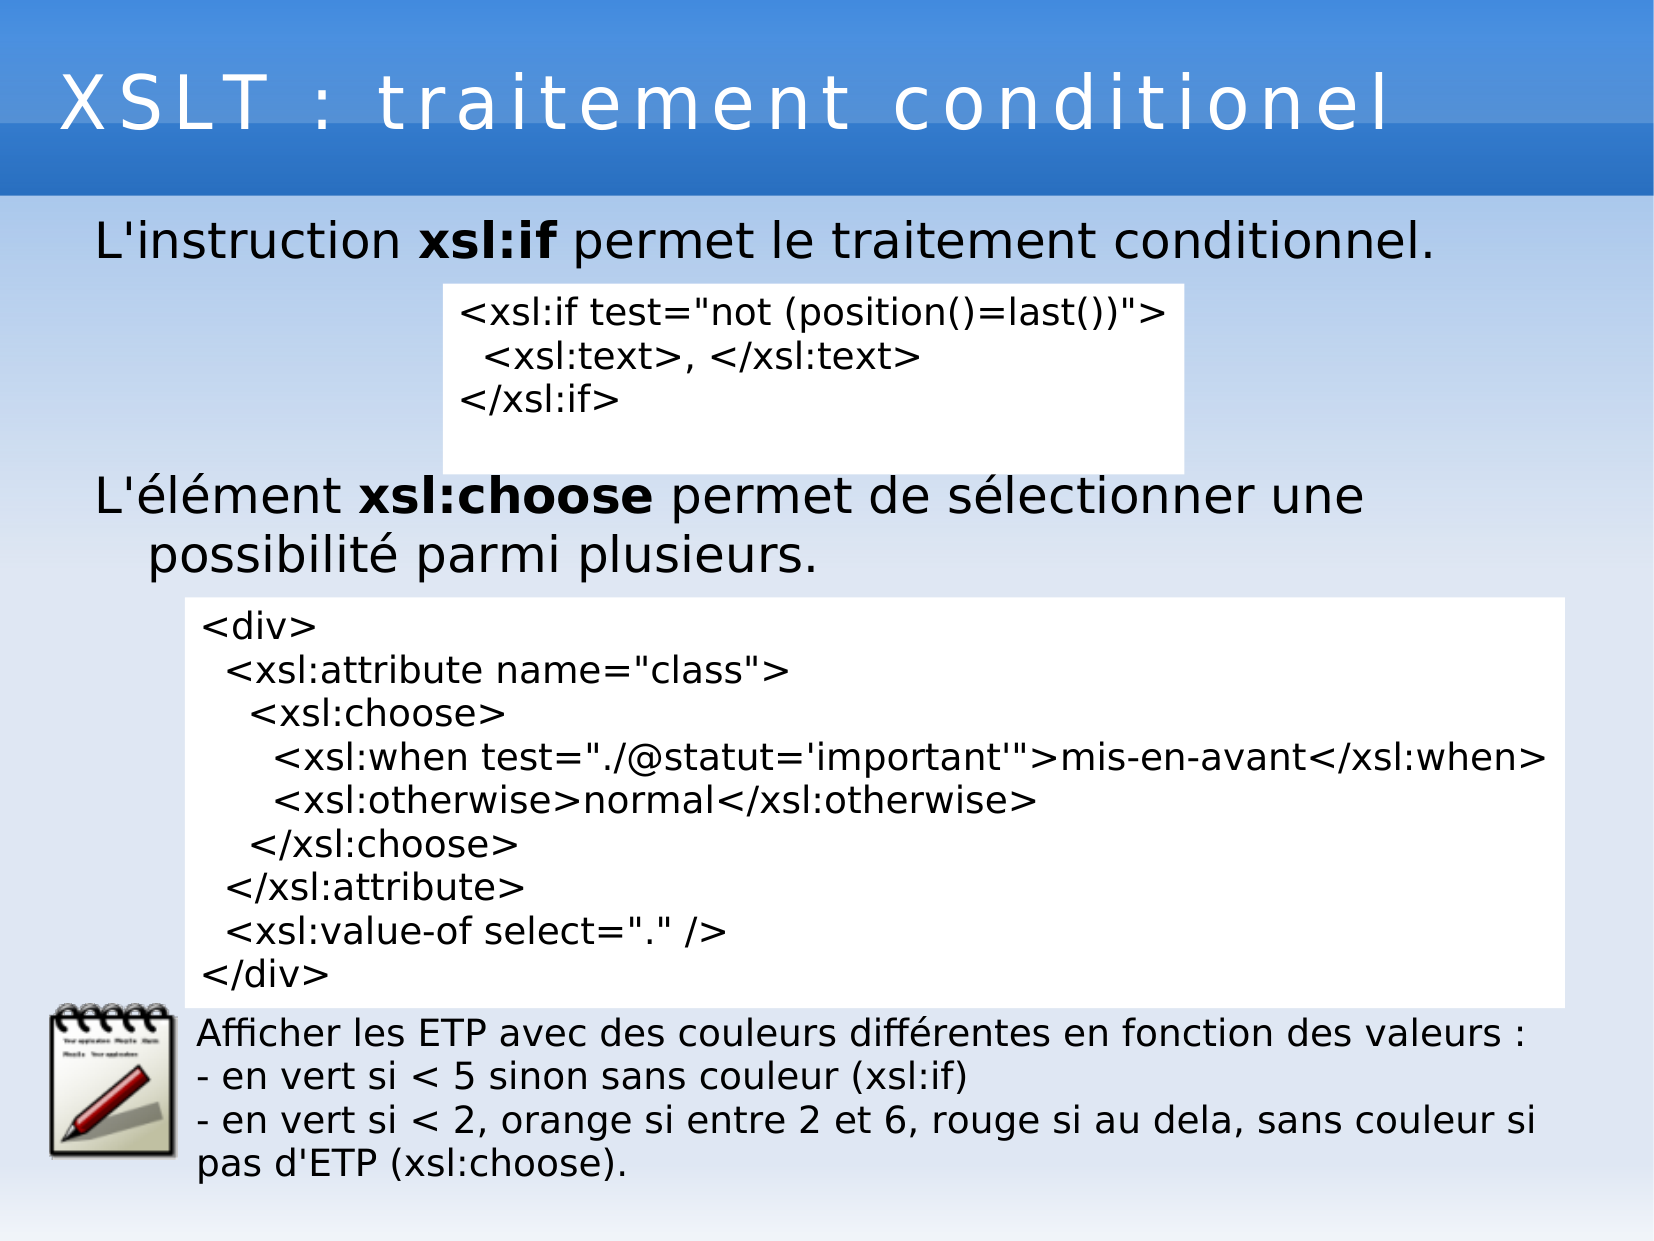

# XSLT : traitement conditionel
L'instruction xsl:if permet le traitement conditionnel.
L'élément xsl:choose permet de sélectionner une possibilité parmi plusieurs.
<xsl:if test="not (position()=last())">
 <xsl:text>, </xsl:text>
</xsl:if>
<div>
 <xsl:attribute name="class">
 <xsl:choose>
 <xsl:when test="./@statut='important'">mis-en-avant</xsl:when>
 <xsl:otherwise>normal</xsl:otherwise>
 </xsl:choose>
 </xsl:attribute>
 <xsl:value-of select="." />
</div>
Afficher les ETP avec des couleurs différentes en fonction des valeurs :
- en vert si < 5 sinon sans couleur (xsl:if)
- en vert si < 2, orange si entre 2 et 6, rouge si au dela, sans couleur si
pas d'ETP (xsl:choose).